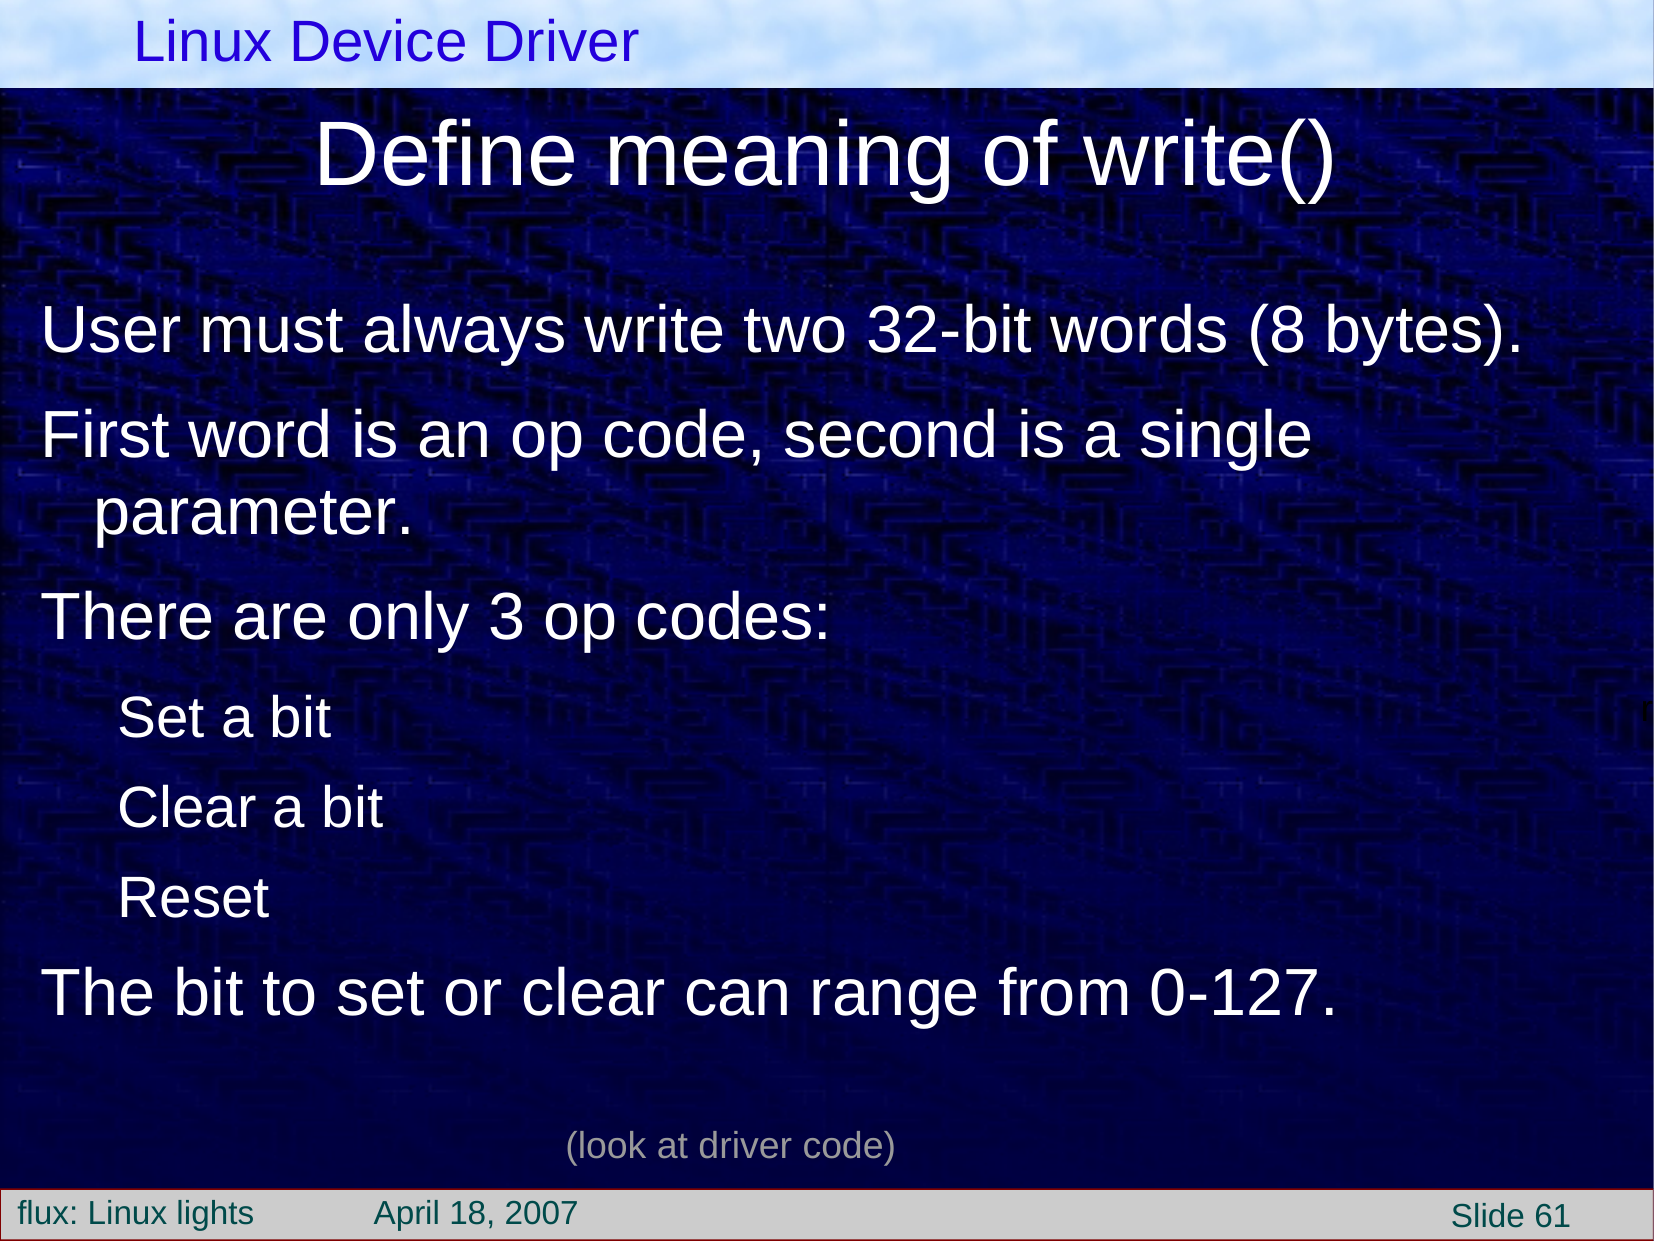

Linux Device Driver
Define meaning of write()
# User must always write two 32-bit words (8 bytes).
First word is an op code, second is a single parameter.
There are only 3 op codes:
Set a bit
Clear a bit
Reset
The bit to set or clear can range from 0-127.
re
(look at driver code)
flux: Linux lights	April 18, 2007
Slide